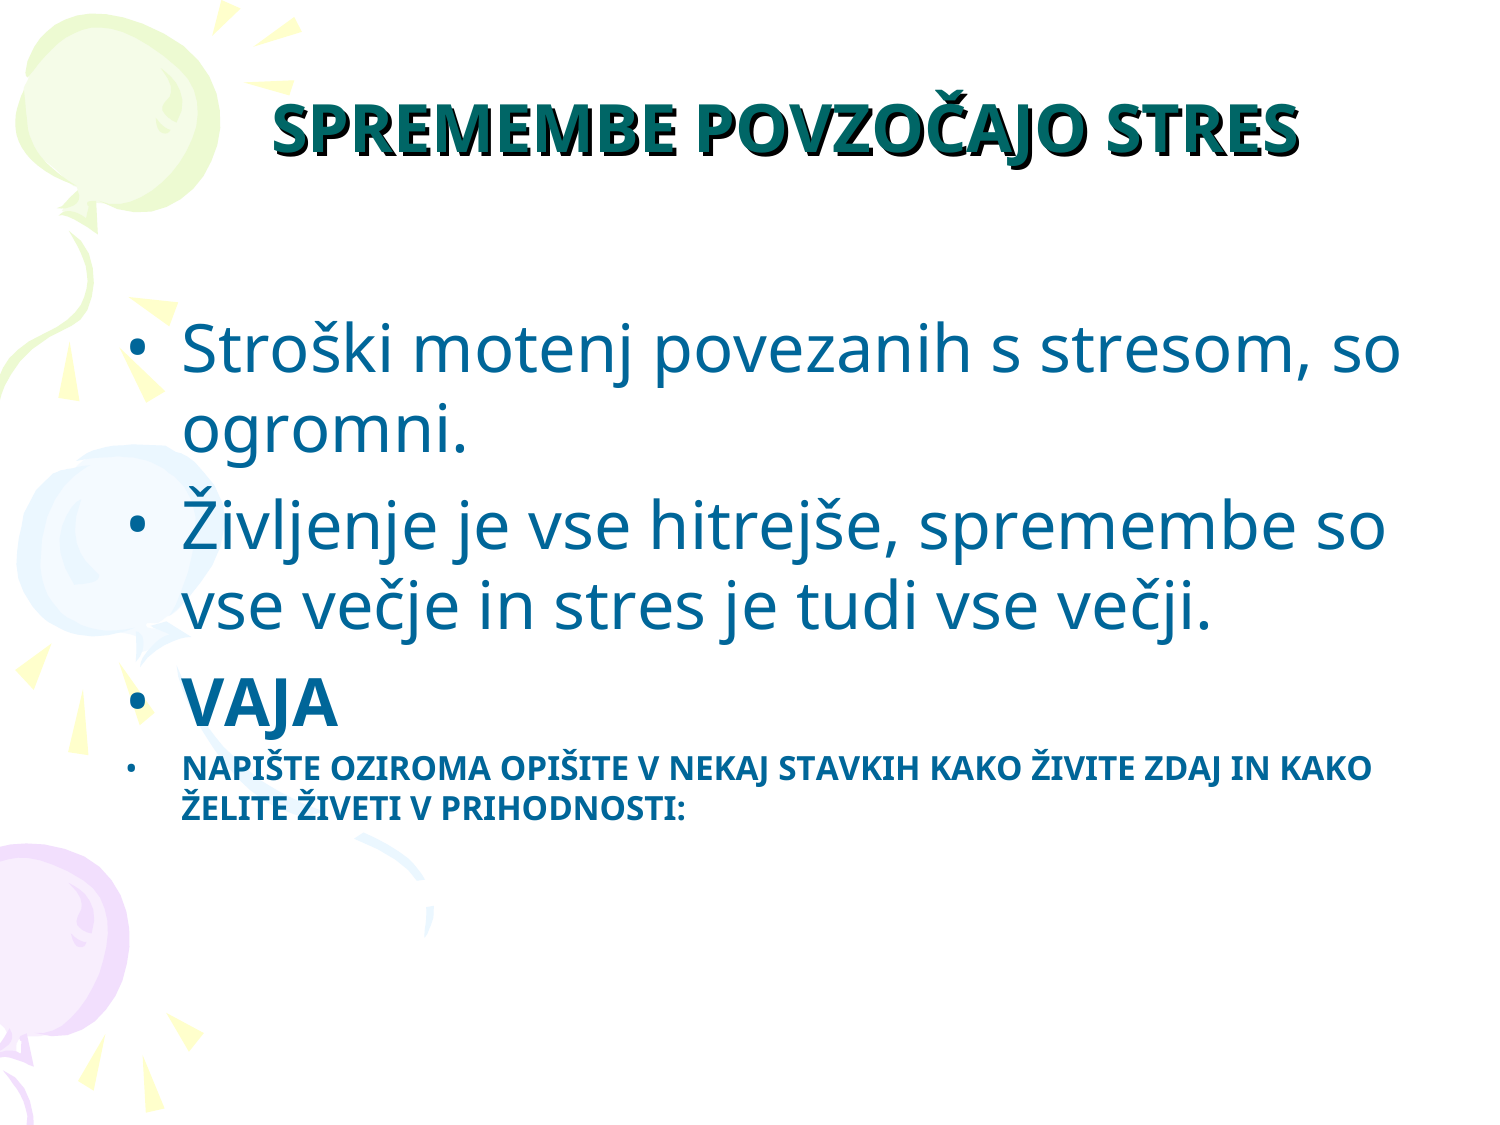

#
SPREMEMBE POVZOČAJO STRES
Stroški motenj povezanih s stresom, so ogromni.
Življenje je vse hitrejše, spremembe so vse večje in stres je tudi vse večji.
VAJA
NAPIŠTE OZIROMA OPIŠITE V NEKAJ STAVKIH KAKO ŽIVITE ZDAJ IN KAKO ŽELITE ŽIVETI V PRIHODNOSTI: